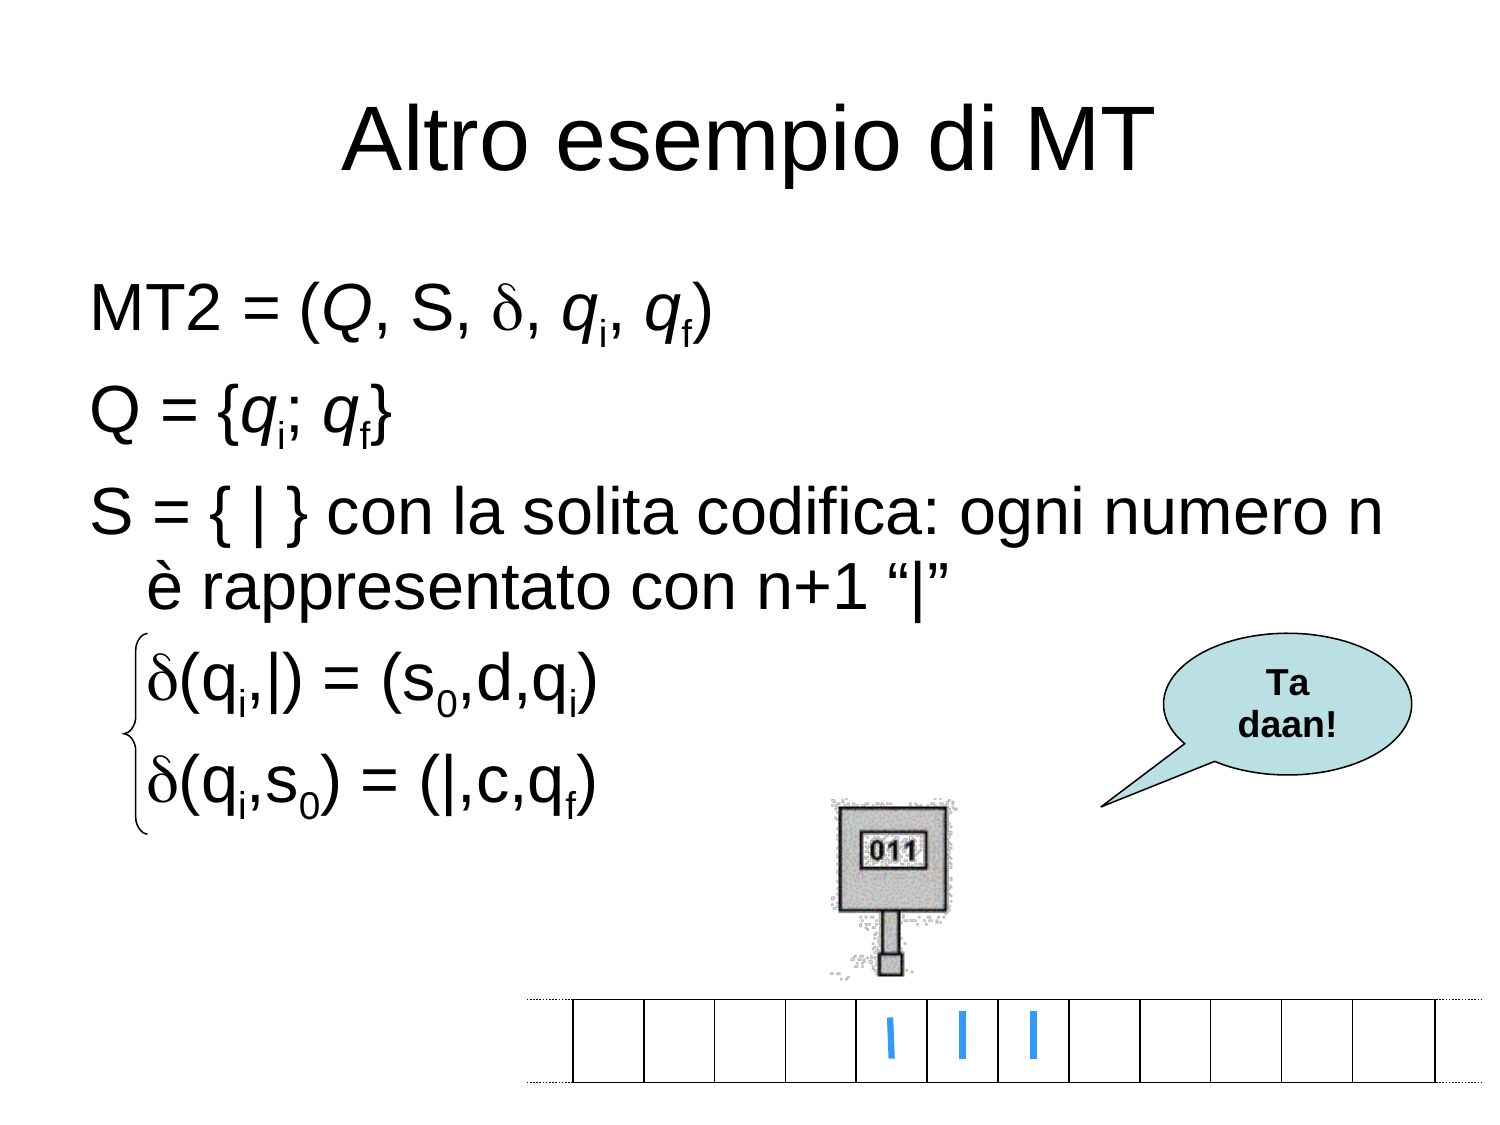

# Altro esempio di MT
MT2 = (Q, S, , qi, qf)
Q = {qi; qf}
S = { | } con la solita codifica: ogni numero n è rappresentato con n+1 “|”
	(qi,|) = (s0,d,qi)
	(qi,s0) = (|,c,qf)
Ta
daan!